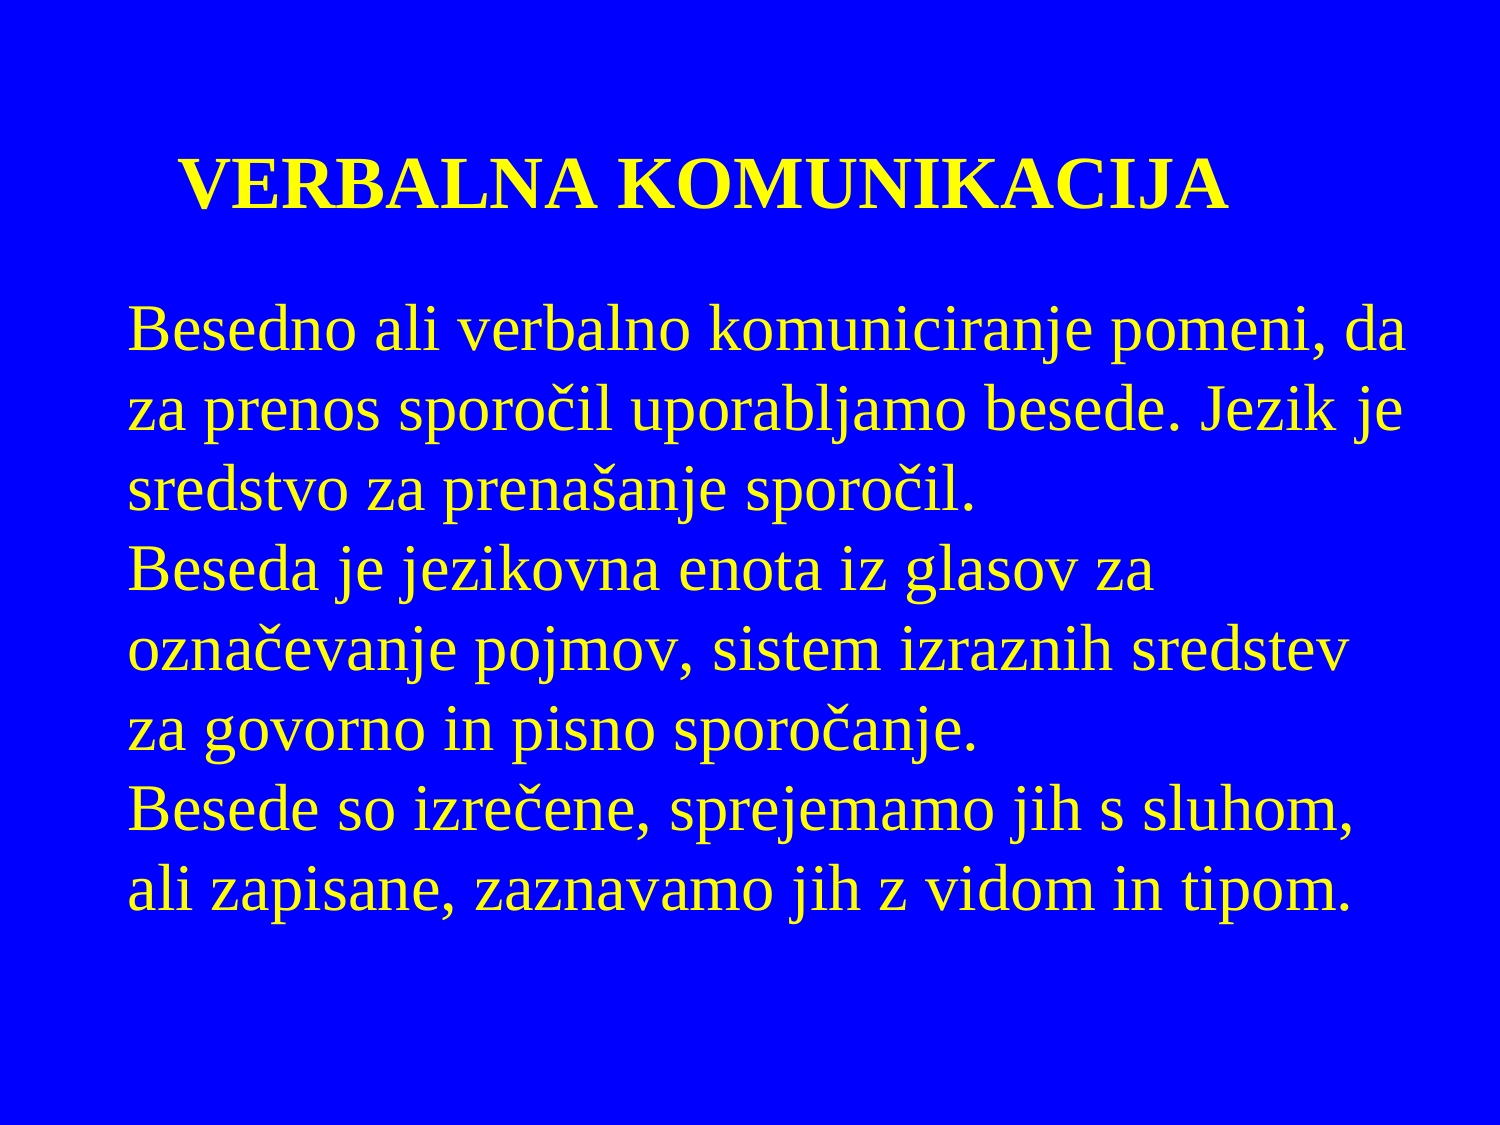

# VERBALNA KOMUNIKACIJA   Besedno ali verbalno komuniciranje pomeni, da za prenos sporočil uporabljamo besede. Jezik je sredstvo za prenašanje sporočil. Beseda je jezikovna enota iz glasov za označevanje pojmov, sistem izraznih sredstev za govorno in pisno sporočanje. Besede so izrečene, sprejemamo jih s sluhom, ali zapisane, zaznavamo jih z vidom in tipom.